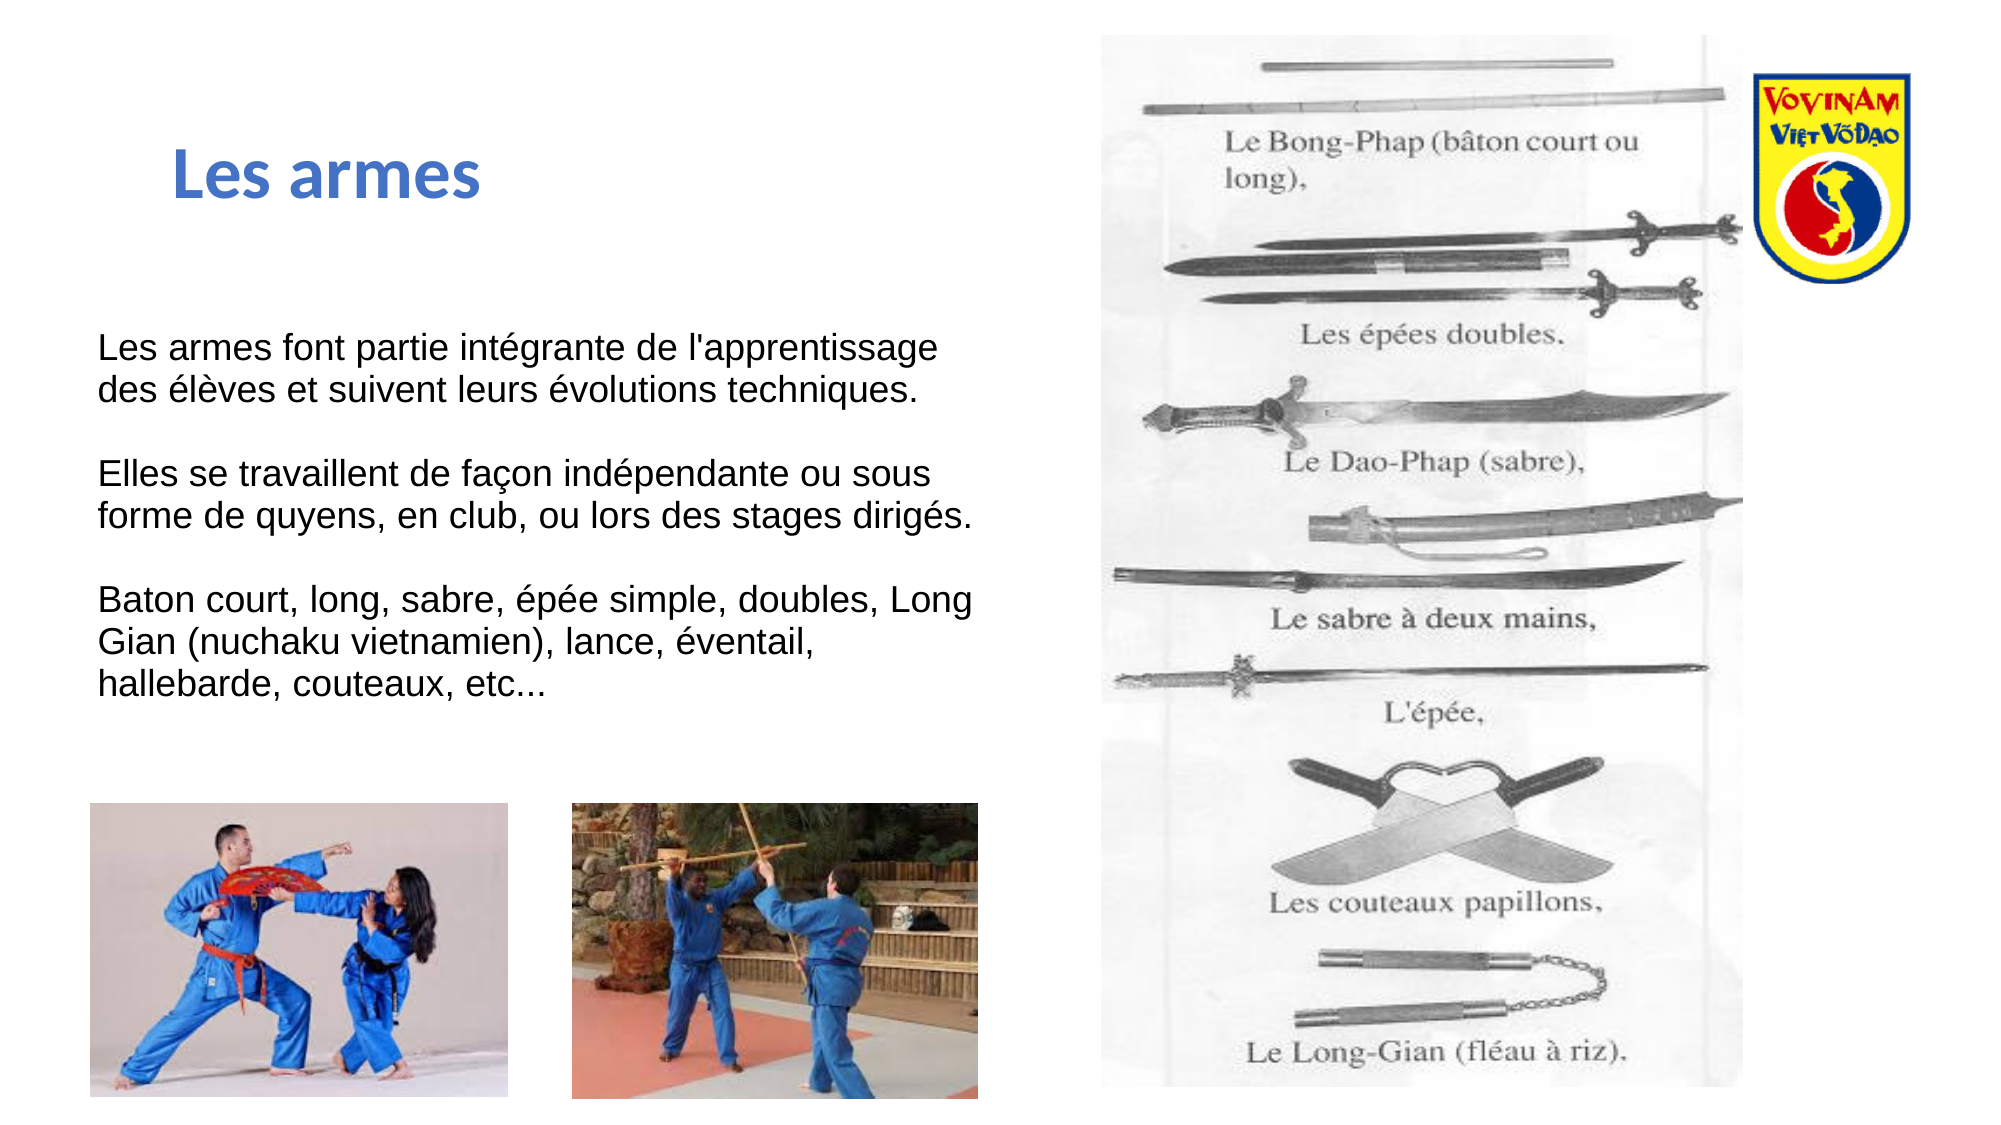

# Les armes
Les armes font partie intégrante de l'apprentissage des élèves et suivent leurs évolutions techniques.
Elles se travaillent de façon indépendante ou sous forme de quyens, en club, ou lors des stages dirigés.
Baton court, long, sabre, épée simple, doubles, Long Gian (nuchaku vietnamien), lance, éventail, hallebarde, couteaux, etc...